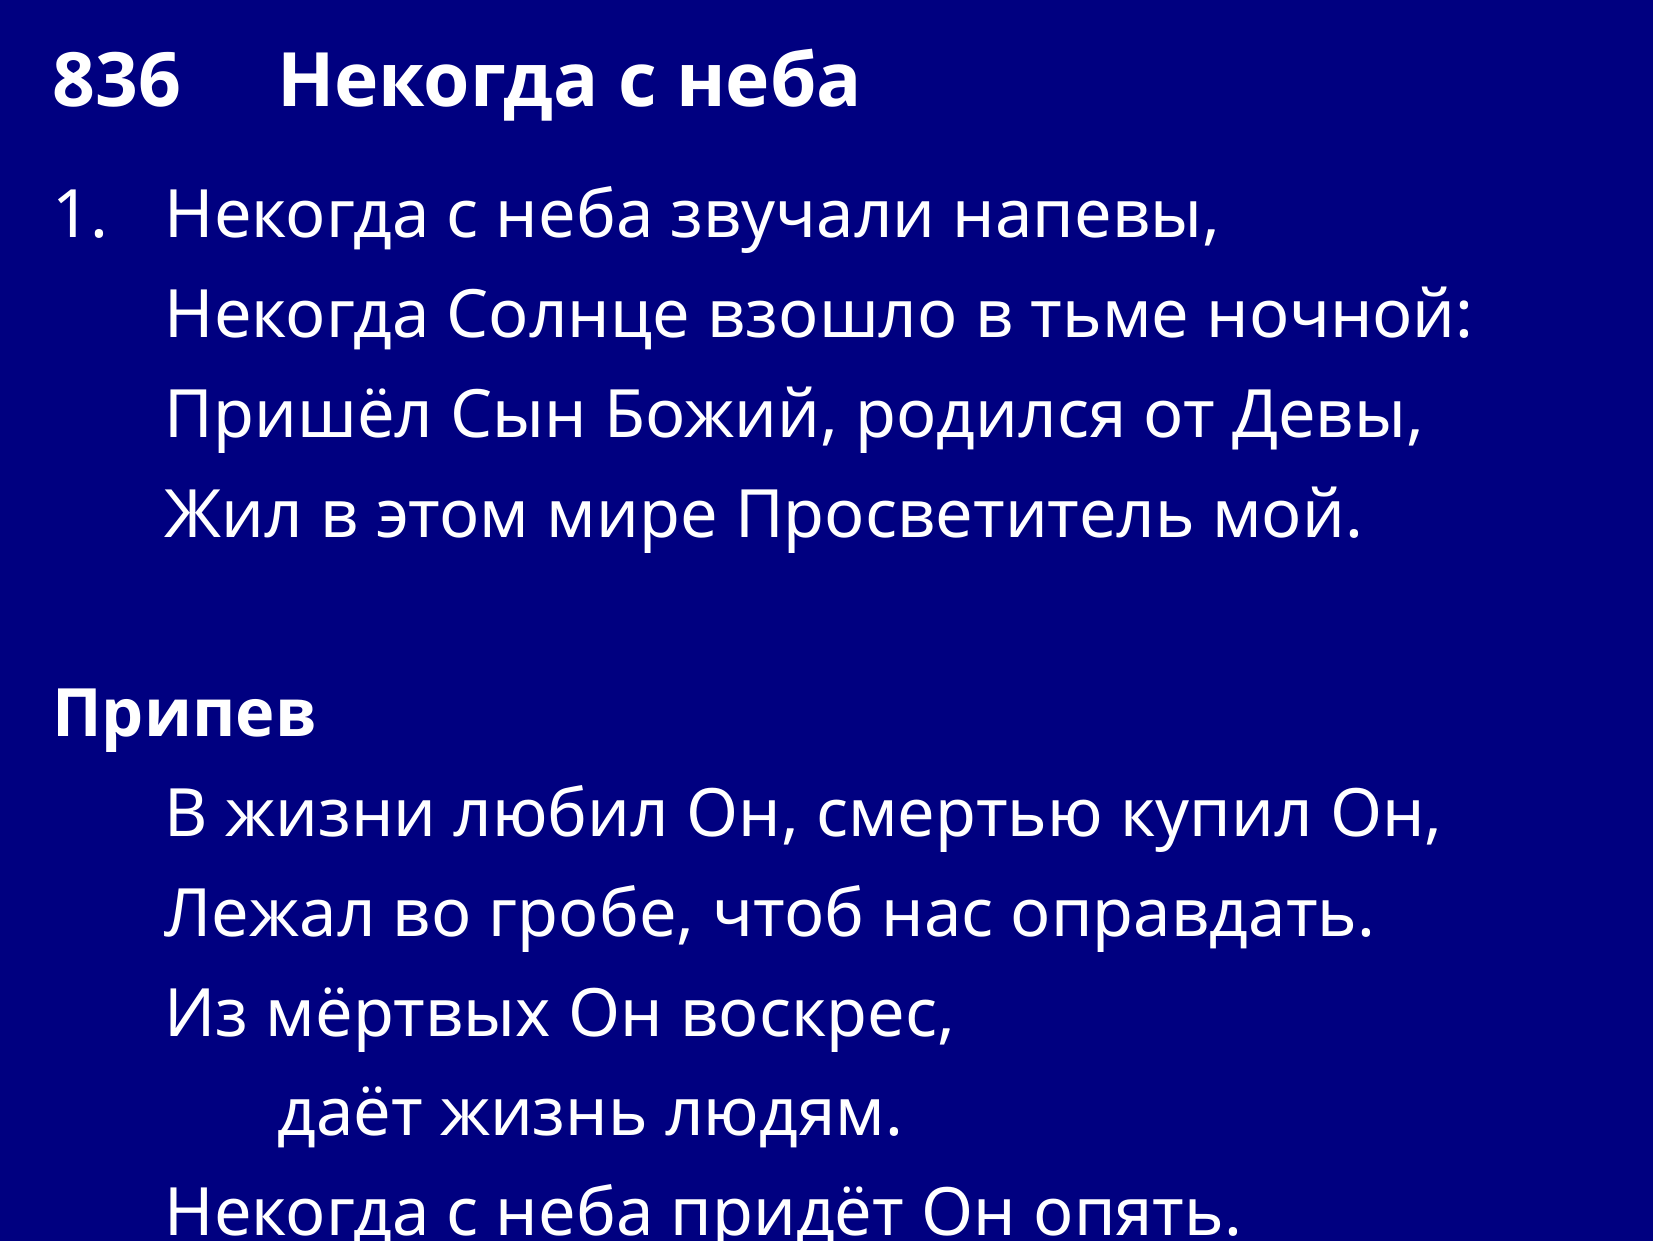

836	Некогда с неба
1.	Некогда с неба звучали напевы,
	Некогда Солнце взошло в тьме ночной:
	Пришёл Сын Божий, родился от Девы,
	Жил в этом мире Просветитель мой.
Припев
	В жизни любил Он, смертью купил Он,
	Лежал во гробе, чтоб нас оправдать.
	Из мёртвых Он воскрес,
		даёт жизнь людям.
	Некогда с неба придёт Он опять.